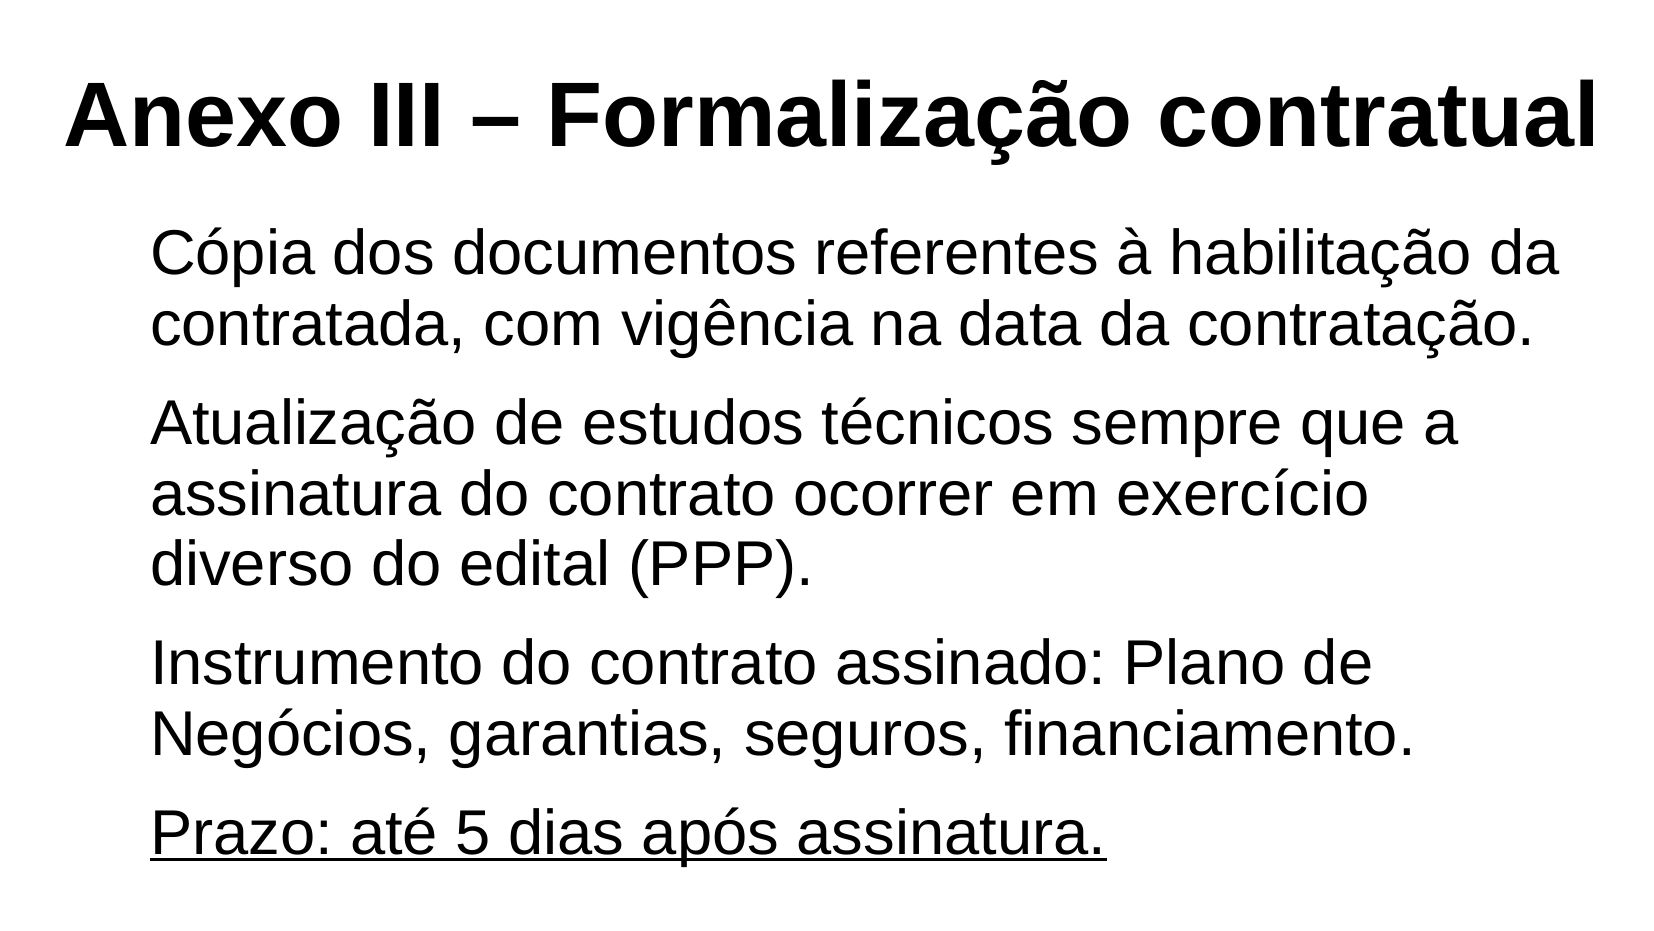

# Anexo III – Formalização contratual
Cópia dos documentos referentes à habilitação da contratada, com vigência na data da contratação.
Atualização de estudos técnicos sempre que a assinatura do contrato ocorrer em exercício diverso do edital (PPP).
Instrumento do contrato assinado: Plano de Negócios, garantias, seguros, financiamento.
Prazo: até 5 dias após assinatura.